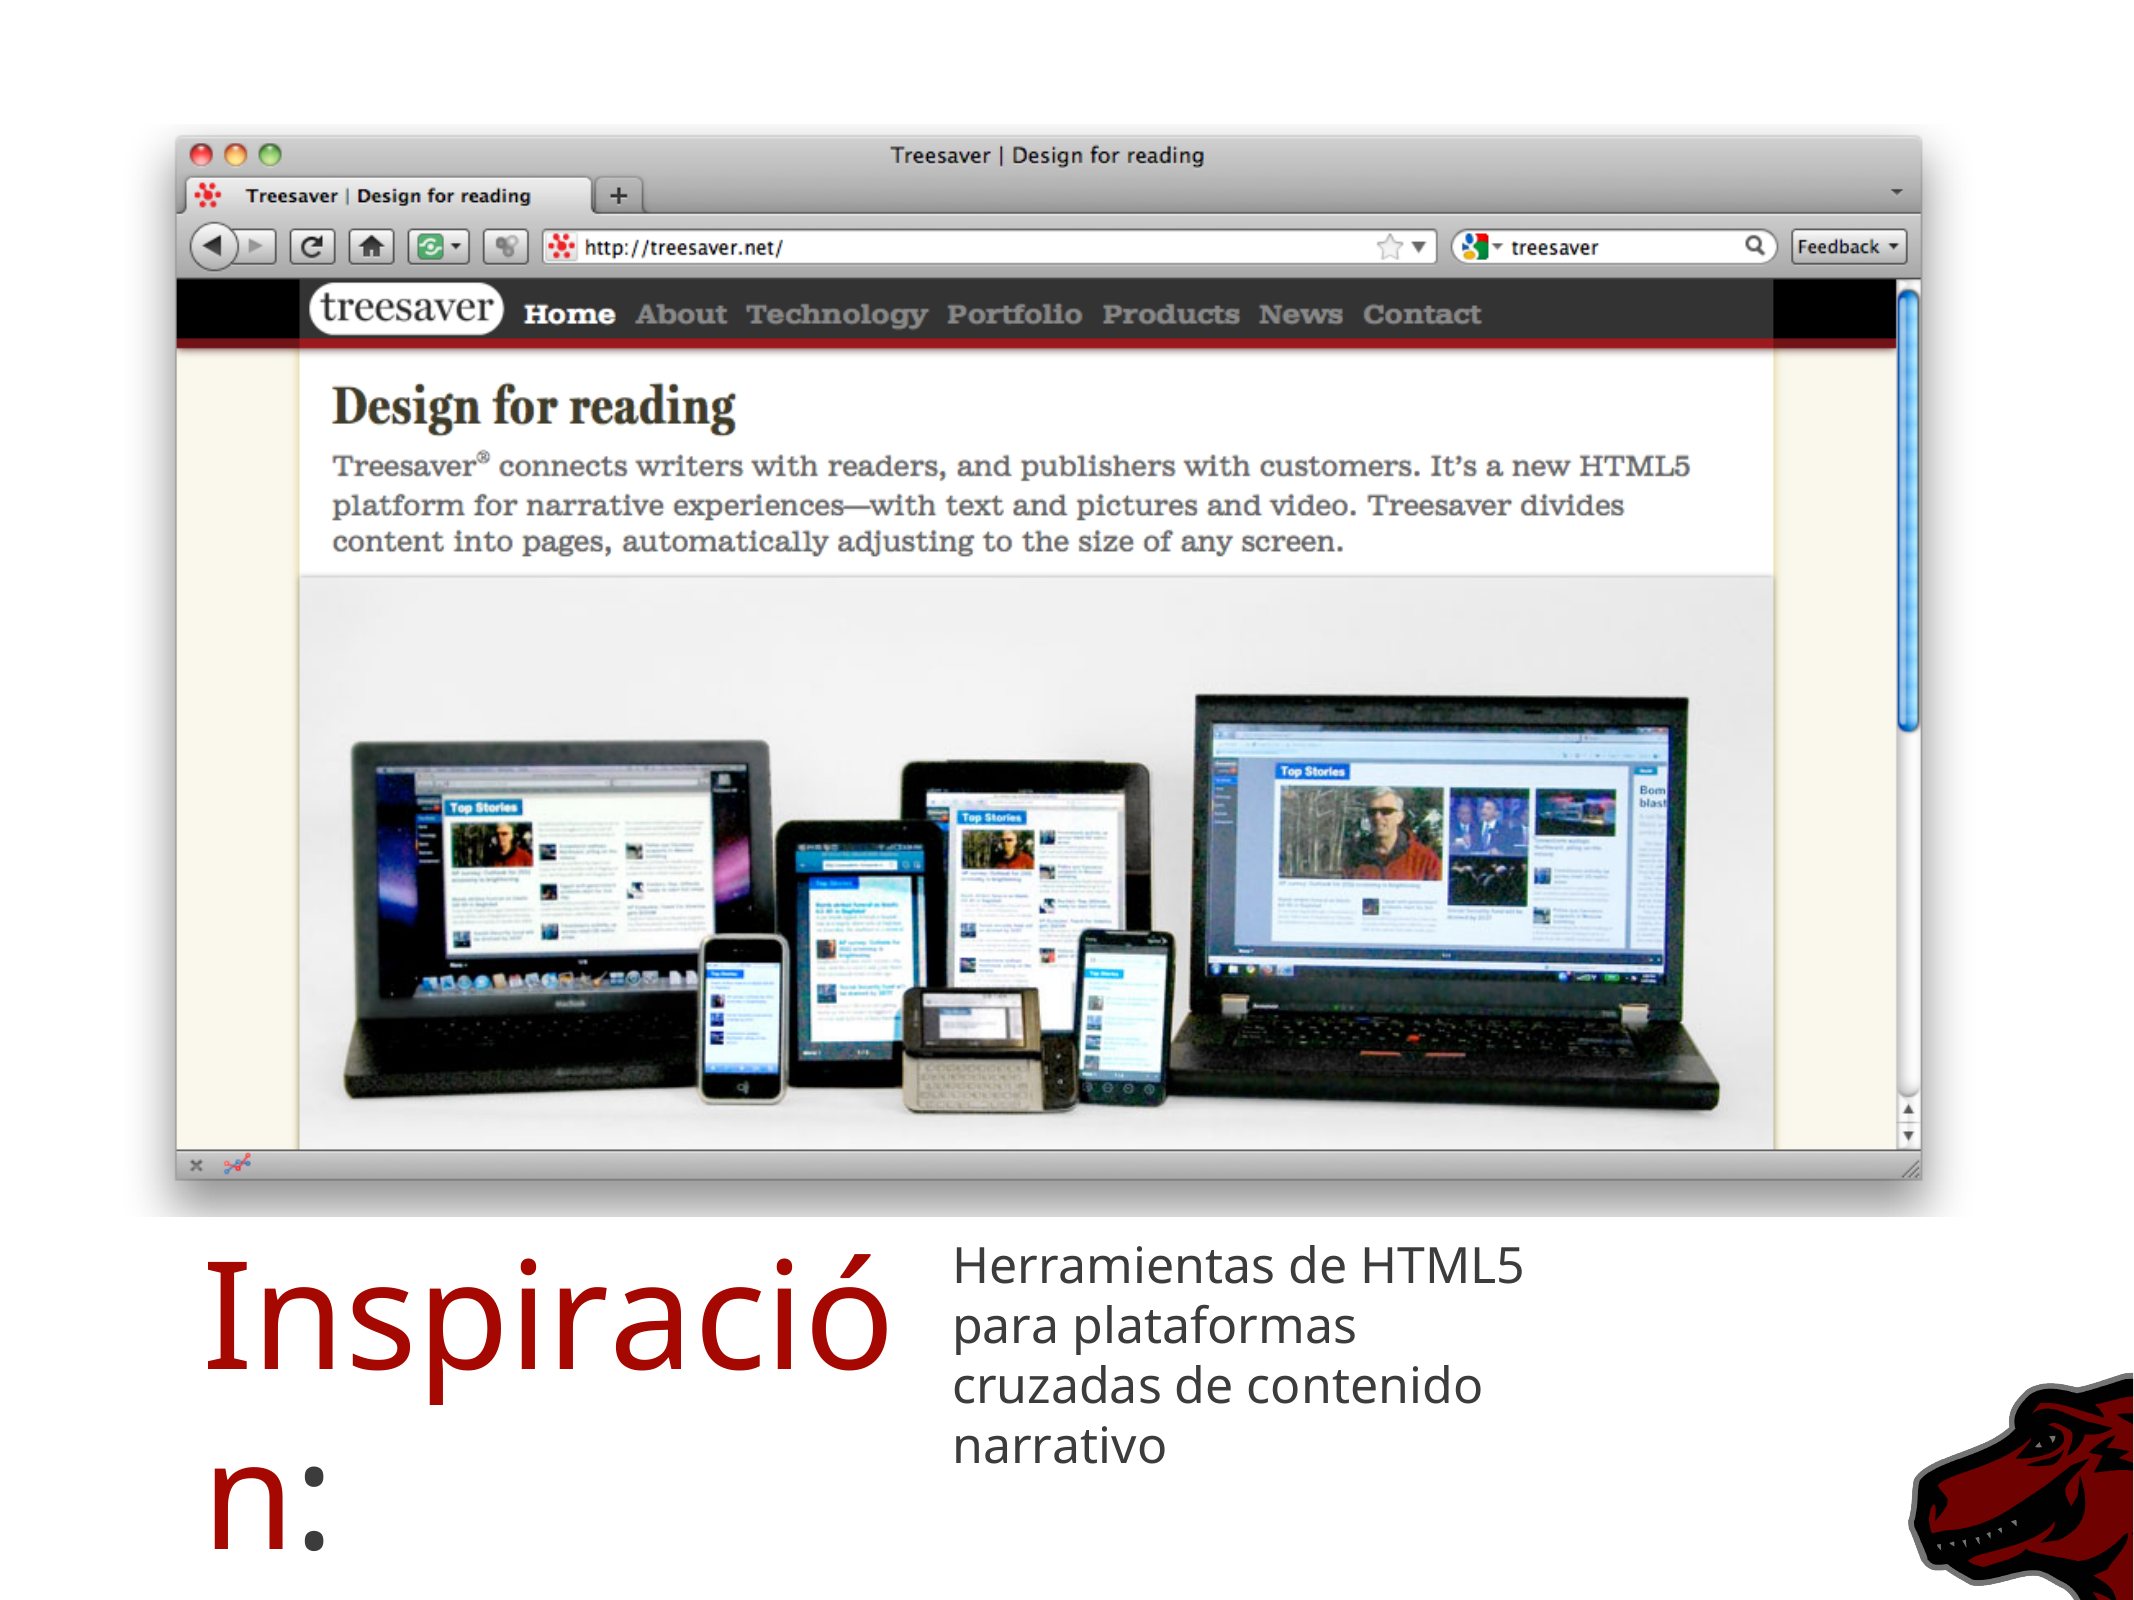

Inspiración:
Herramientas de HTML5 para plataformas cruzadas de contenido narrativo